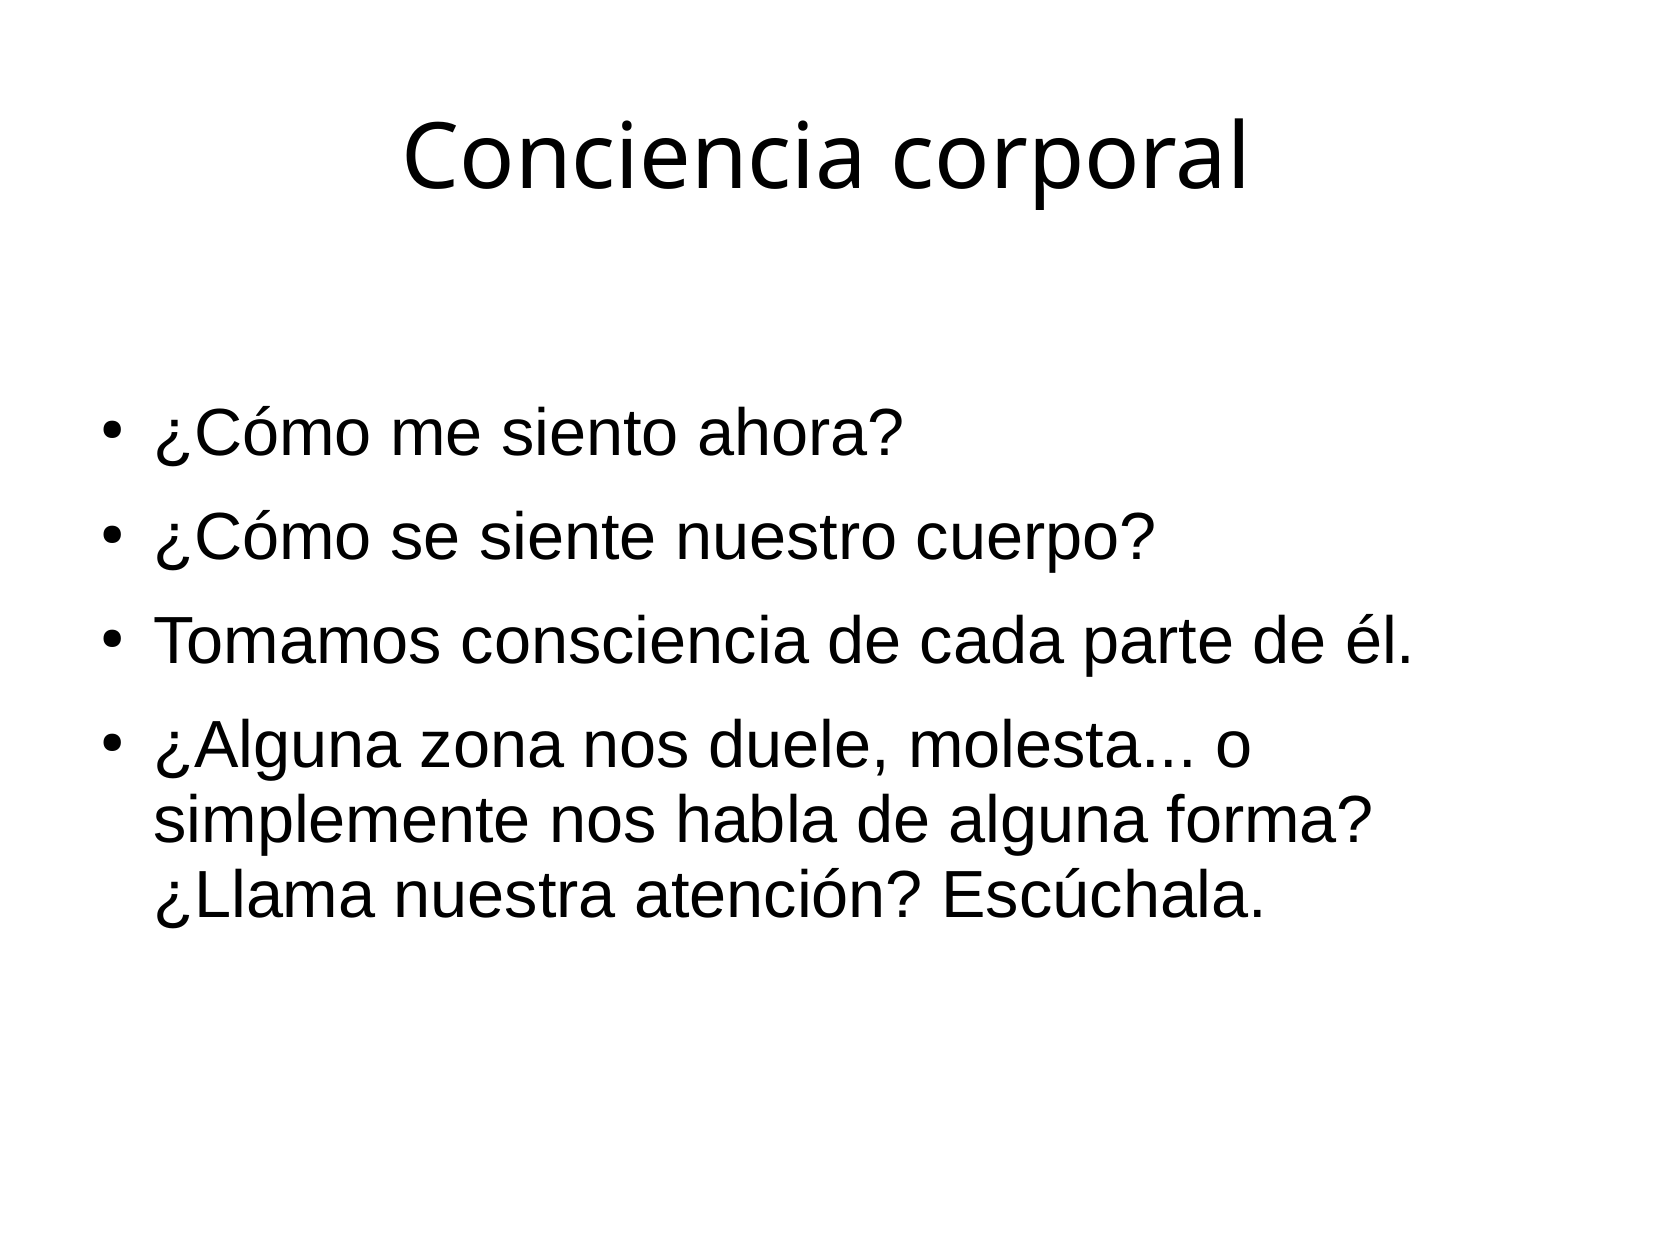

# Conciencia corporal
¿Cómo me siento ahora?
¿Cómo se siente nuestro cuerpo?
Tomamos consciencia de cada parte de él.
¿Alguna zona nos duele, molesta... o simplemente nos habla de alguna forma? ¿Llama nuestra atención? Escúchala.